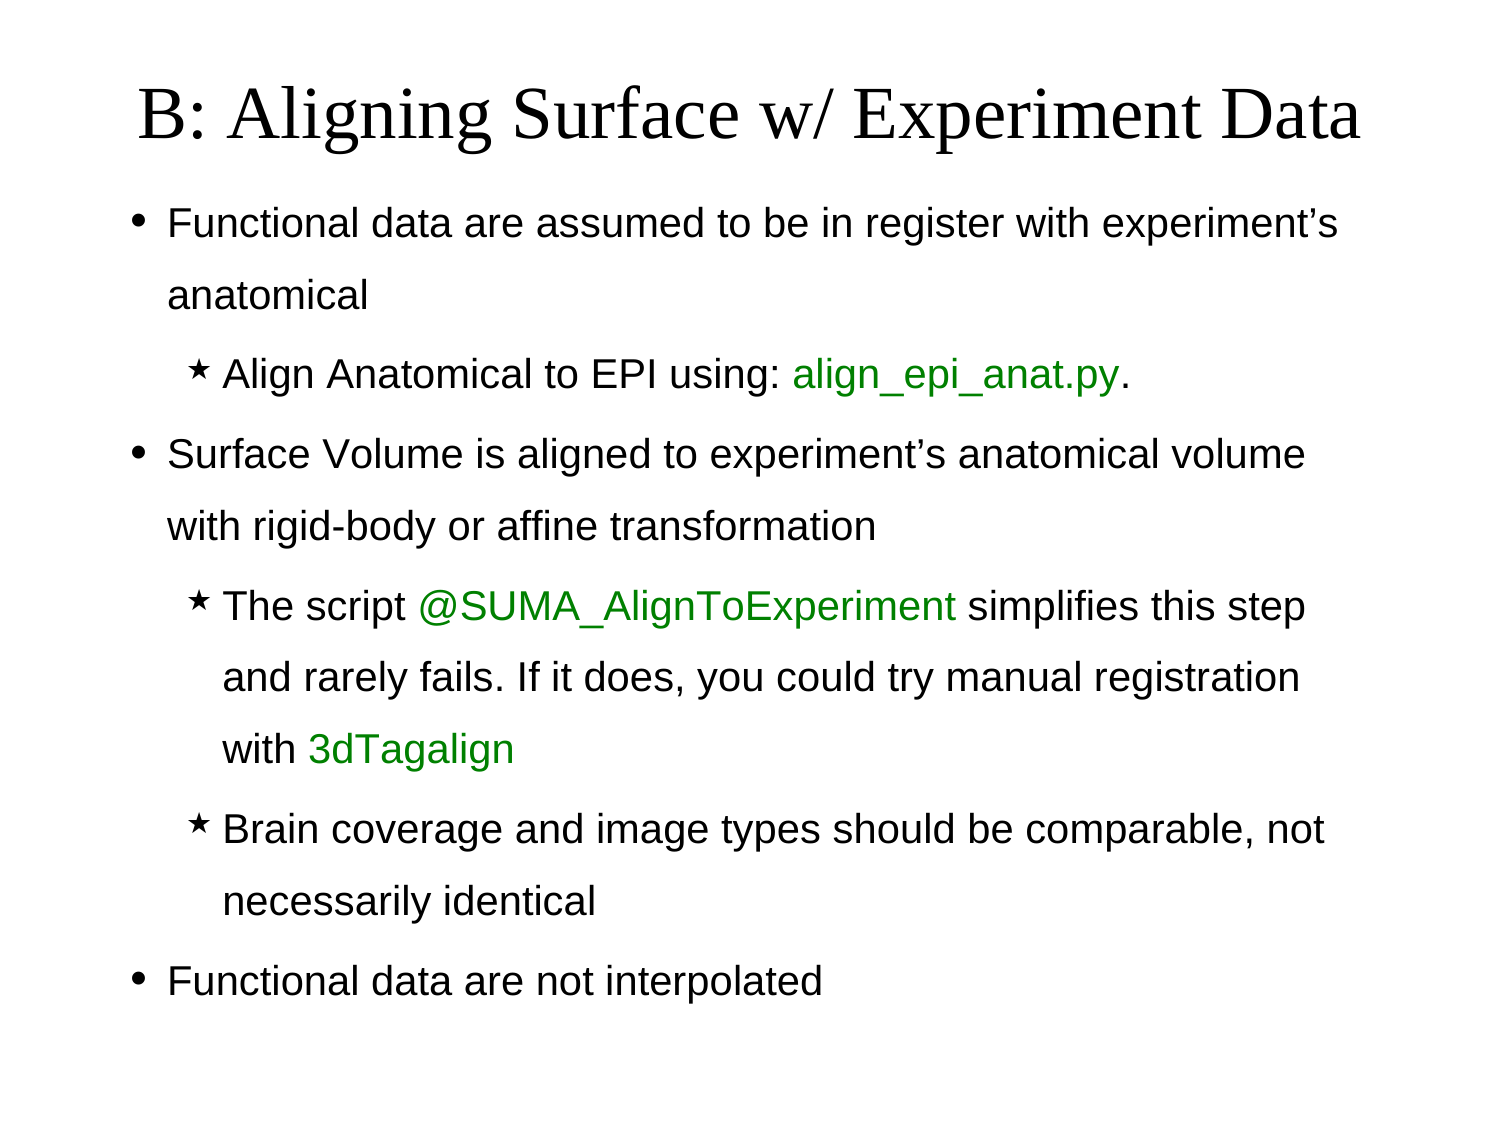

# B: Aligning Surface w/ Experiment Data
Functional data are assumed to be in register with experiment’s anatomical
Align Anatomical to EPI using: align_epi_anat.py.
Surface Volume is aligned to experiment’s anatomical volume with rigid-body or affine transformation
The script @SUMA_AlignToExperiment simplifies this step and rarely fails. If it does, you could try manual registration with 3dTagalign
Brain coverage and image types should be comparable, not necessarily identical
Functional data are not interpolated